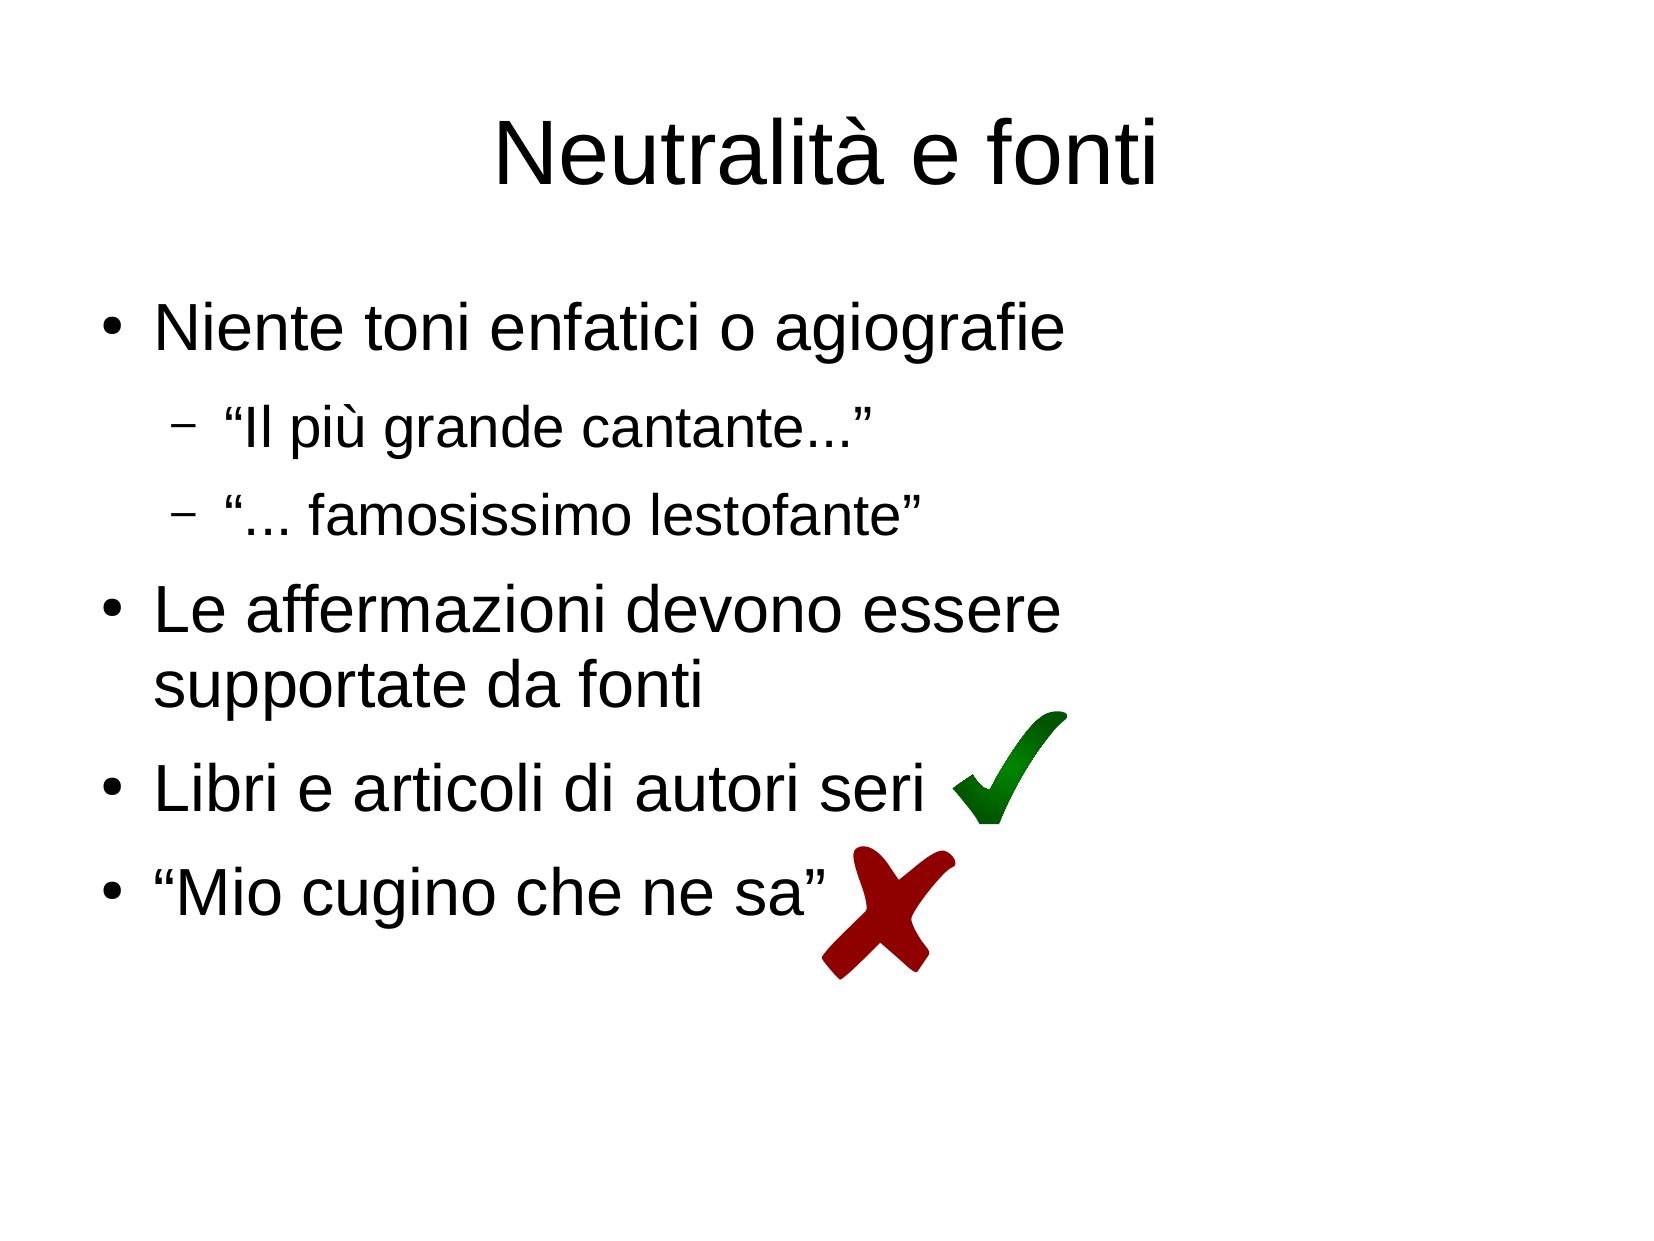

# Neutralità e fonti
Niente toni enfatici o agiografie
“Il più grande cantante...”
“... famosissimo lestofante”
Le affermazioni devono essere supportate da fonti
Libri e articoli di autori seri
“Mio cugino che ne sa”